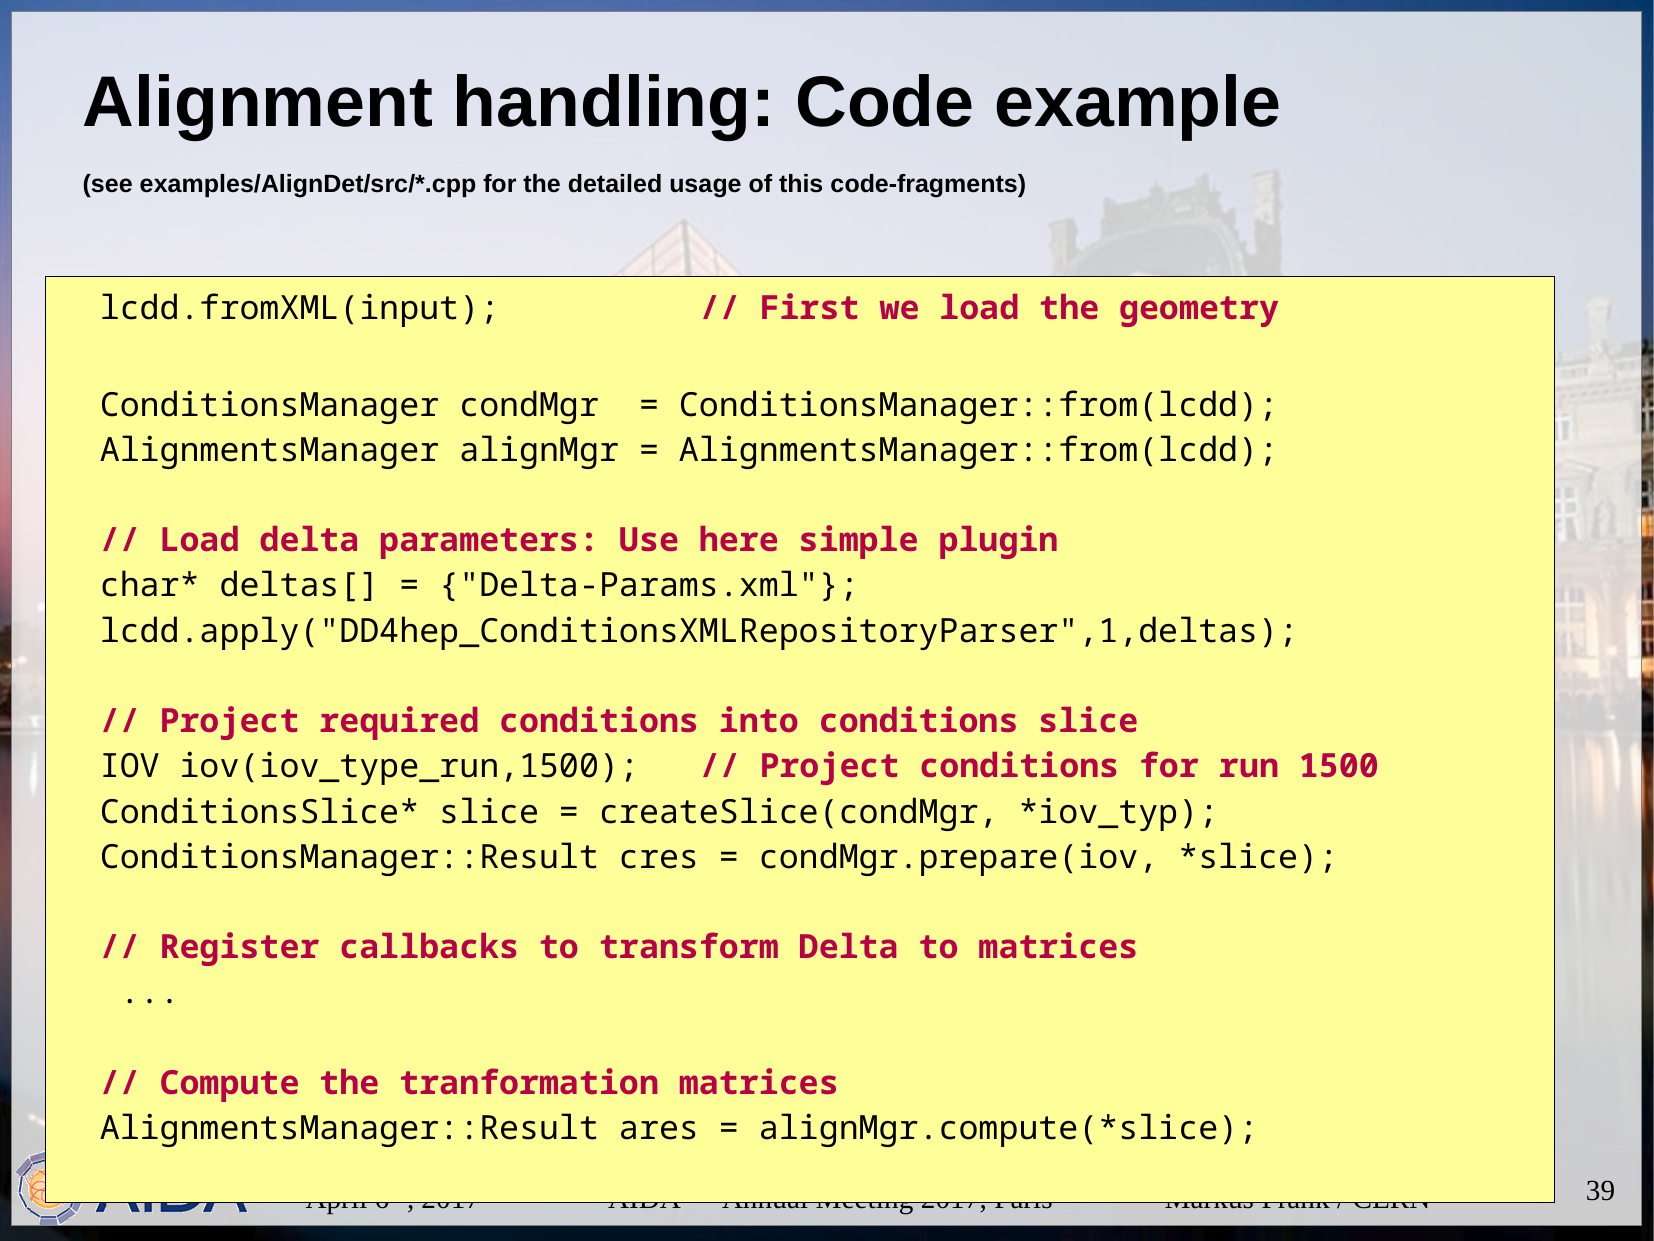

# Alignment handling: Code example (see examples/AlignDet/src/*.cpp for the detailed usage of this code-fragments)
 lcdd.fromXML(input); // First we load the geometry
 ConditionsManager condMgr = ConditionsManager::from(lcdd);
 AlignmentsManager alignMgr = AlignmentsManager::from(lcdd);
 // Load delta parameters: Use here simple plugin
 char* deltas[] = {"Delta-Params.xml"};
 lcdd.apply("DD4hep_ConditionsXMLRepositoryParser",1,deltas);
 // Project required conditions into conditions slice
 IOV iov(iov_type_run,1500); // Project conditions for run 1500
 ConditionsSlice* slice = createSlice(condMgr, *iov_typ);
 ConditionsManager::Result cres = condMgr.prepare(iov, *slice);
 // Register callbacks to transform Delta to matrices
 ...
 // Compute the tranformation matrices
 AlignmentsManager::Result ares = alignMgr.compute(*slice);
39
February, 4th. 2014
CLIC Workshop at CERN, Markus Frank / CERN